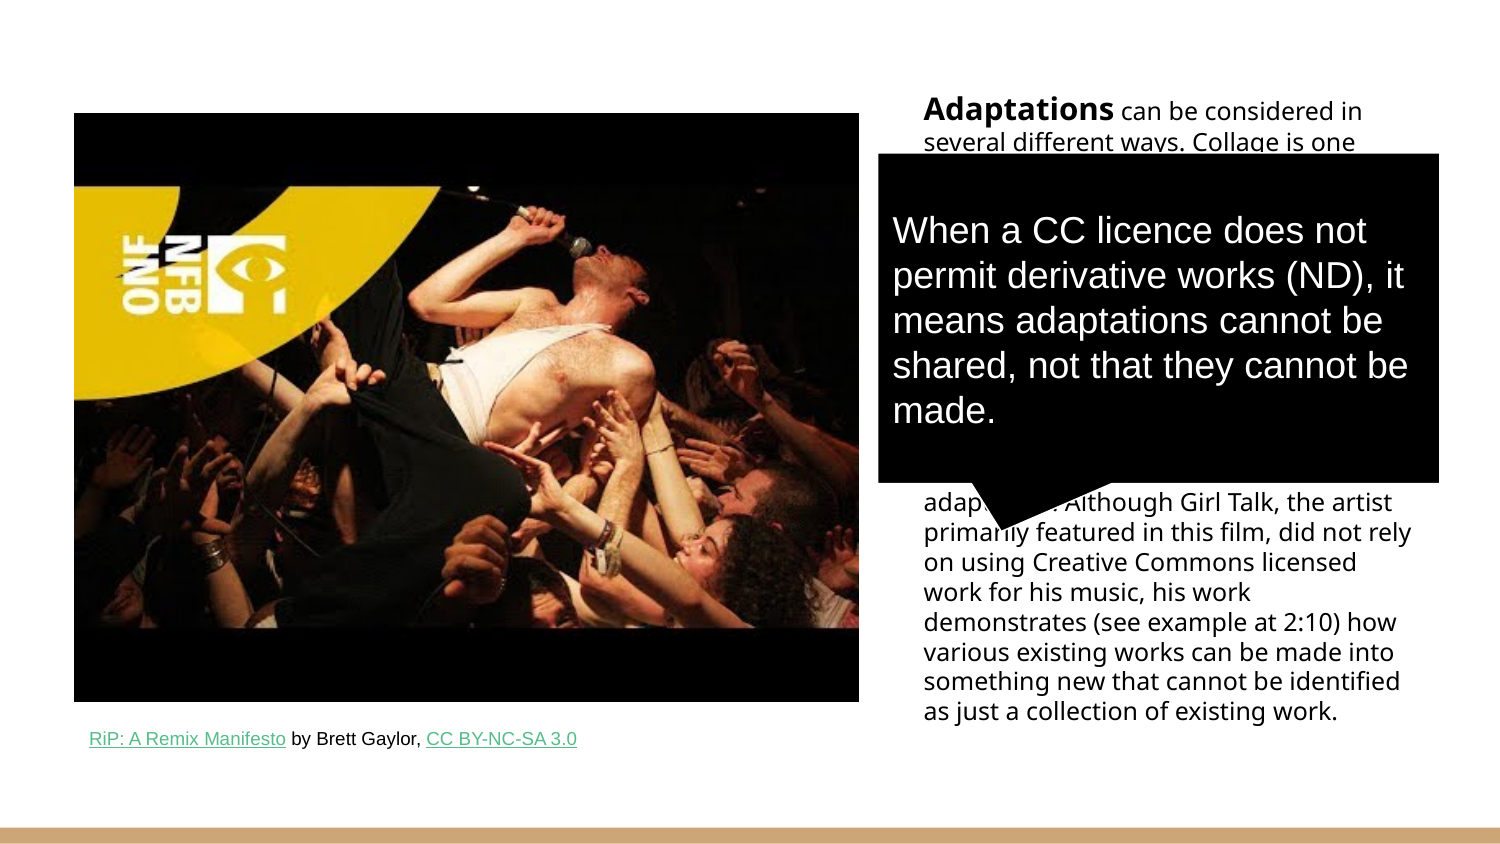

# Adaptations can be considered in several different ways. Collage is one example and making a film from a book would be another. The base threshold of originality seems to vary by jurisdiction. Remixing is a slightly more recent example as can be seen in the documentary Rip! A Remix Manifesto. The film shows how taking small pieces of existing music, manipulating them with a computer, and then using those to compose wholly new music is a form of adaptation. Although Girl Talk, the artist primarily featured in this film, did not rely on using Creative Commons licensed work for his music, his work demonstrates (see example at 2:10) how various existing works can be made into something new that cannot be identified as just a collection of existing work.
When a CC licence does not permit derivative works (ND), it means adaptations cannot be shared, not that they cannot be made.
RiP: A Remix Manifesto by Brett Gaylor, CC BY-NC-SA 3.0